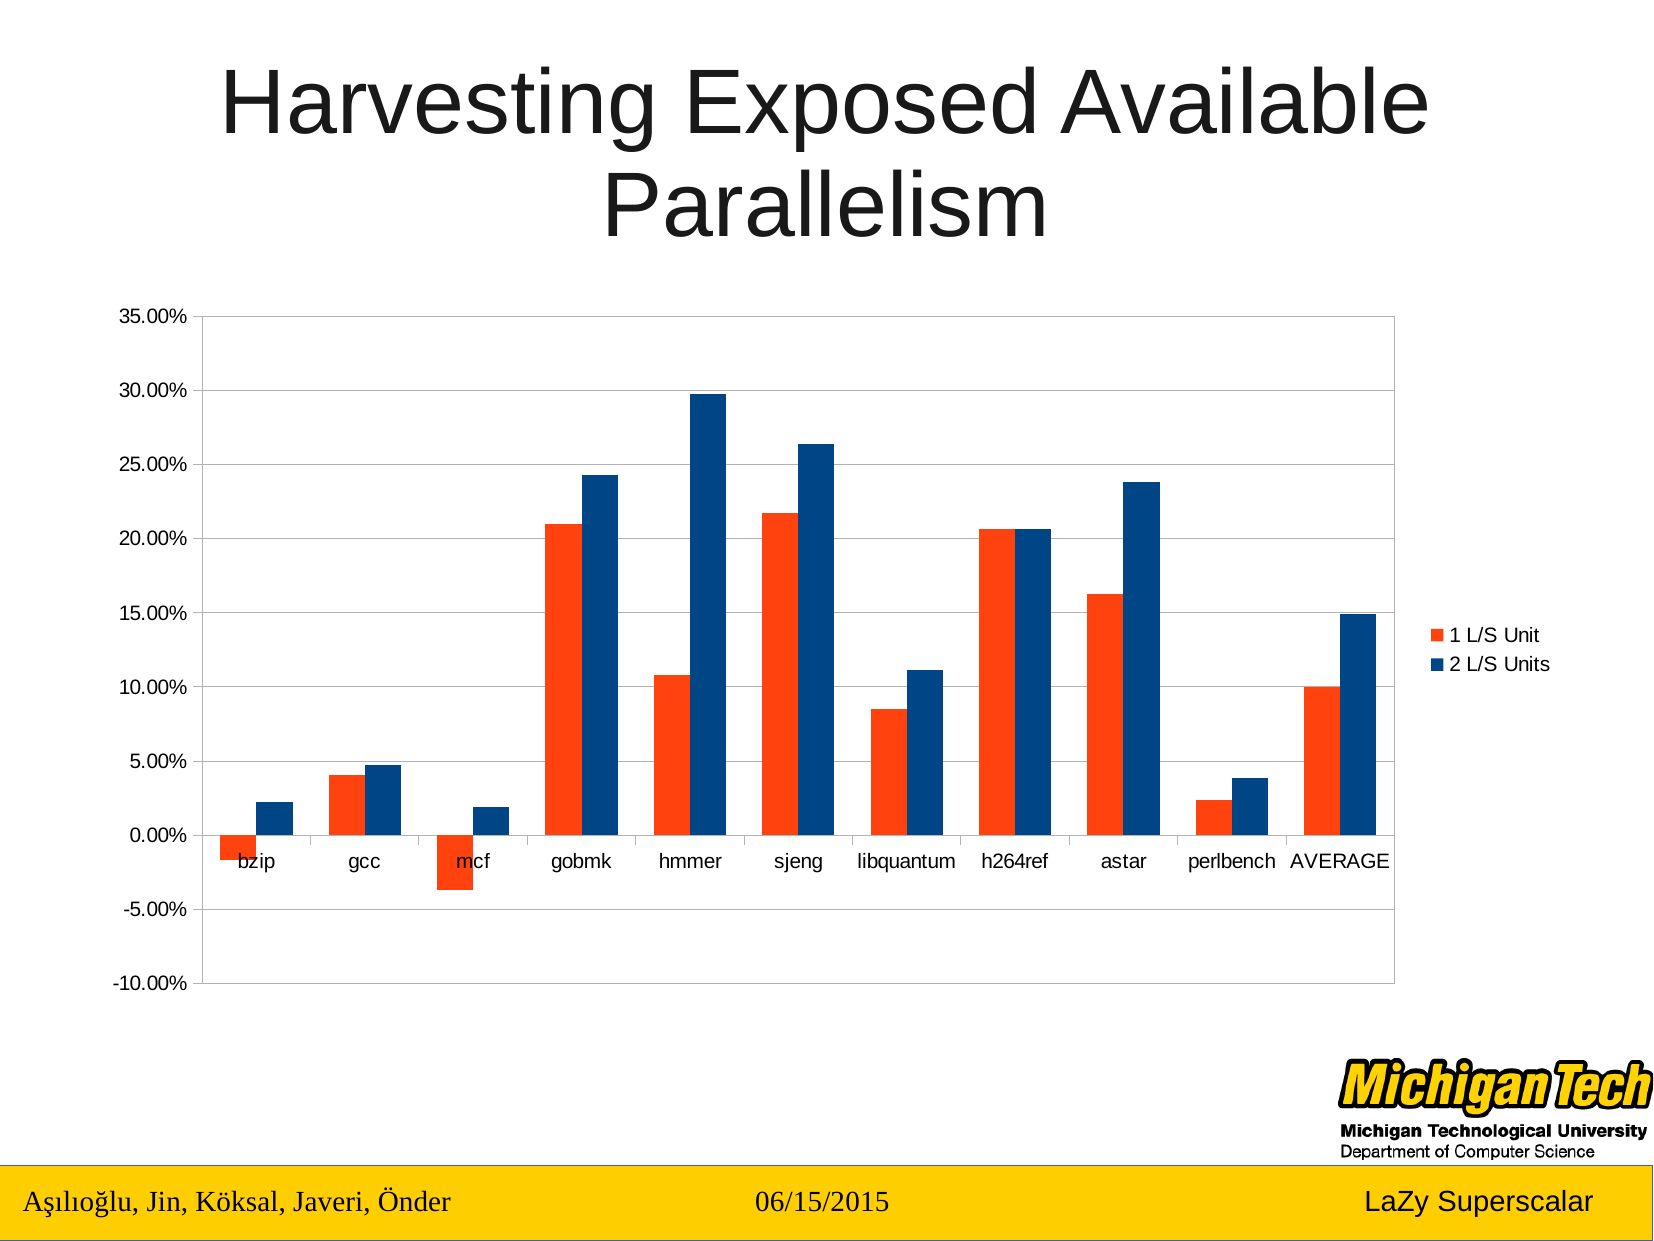

# Harvesting Exposed Available Parallelism
### Chart
| Category | 1 L/S Unit | 2 L/S Units |
|---|---|---|
| bzip | -0.017 | 0.0227 |
| gcc | 0.0409 | 0.0476 |
| mcf | -0.0371 | 0.0192 |
| gobmk | 0.2098 | 0.2433 |
| hmmer | 0.1082 | 0.2974 |
| sjeng | 0.2174 | 0.2642 |
| libquantum | 0.0854 | 0.1111 |
| h264ref | 0.2067 | 0.2065 |
| astar | 0.1626 | 0.238 |
| perlbench | 0.0235 | 0.0388 |
| AVERAGE | 0.1 | 0.149 |Aşılıoğlu, Jin, Köksal, Javeri, Önder
06/15/2015